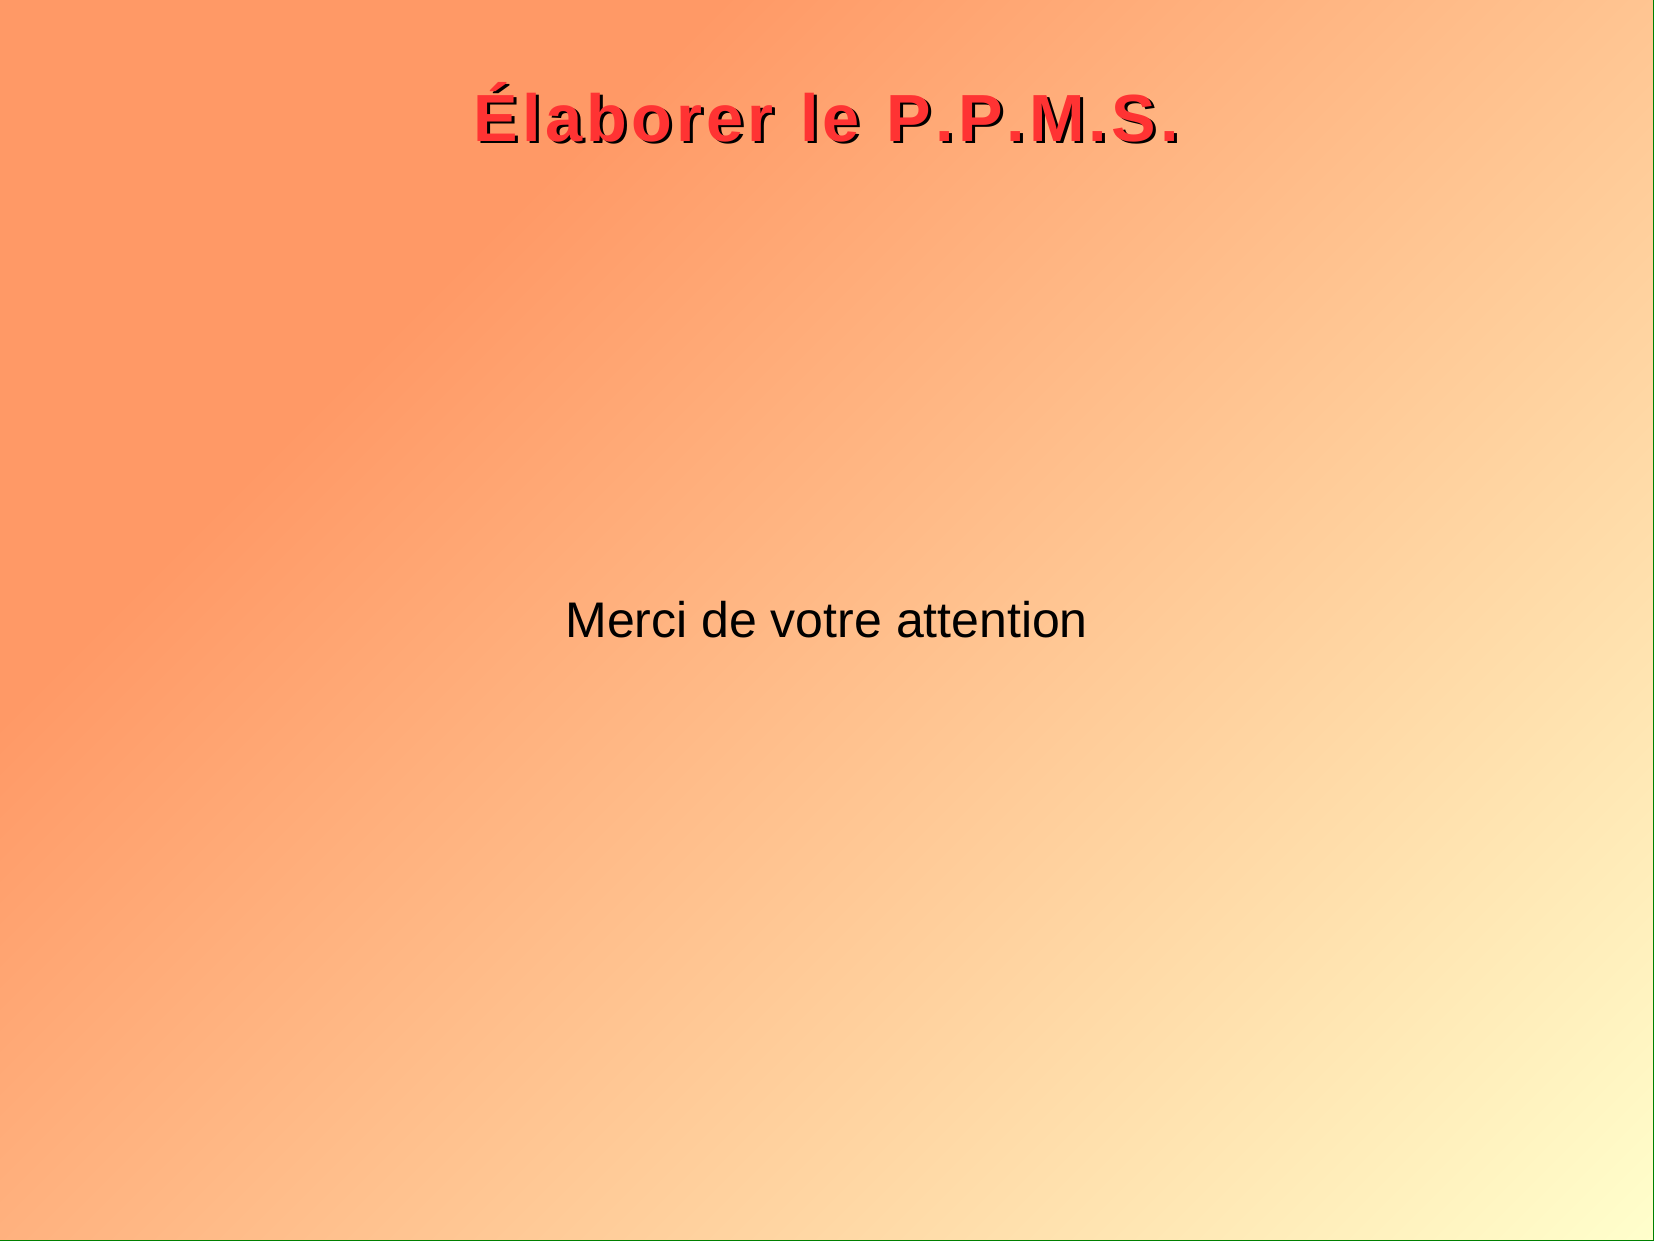

Merci de votre attention
# Élaborer le P.P.M.S.